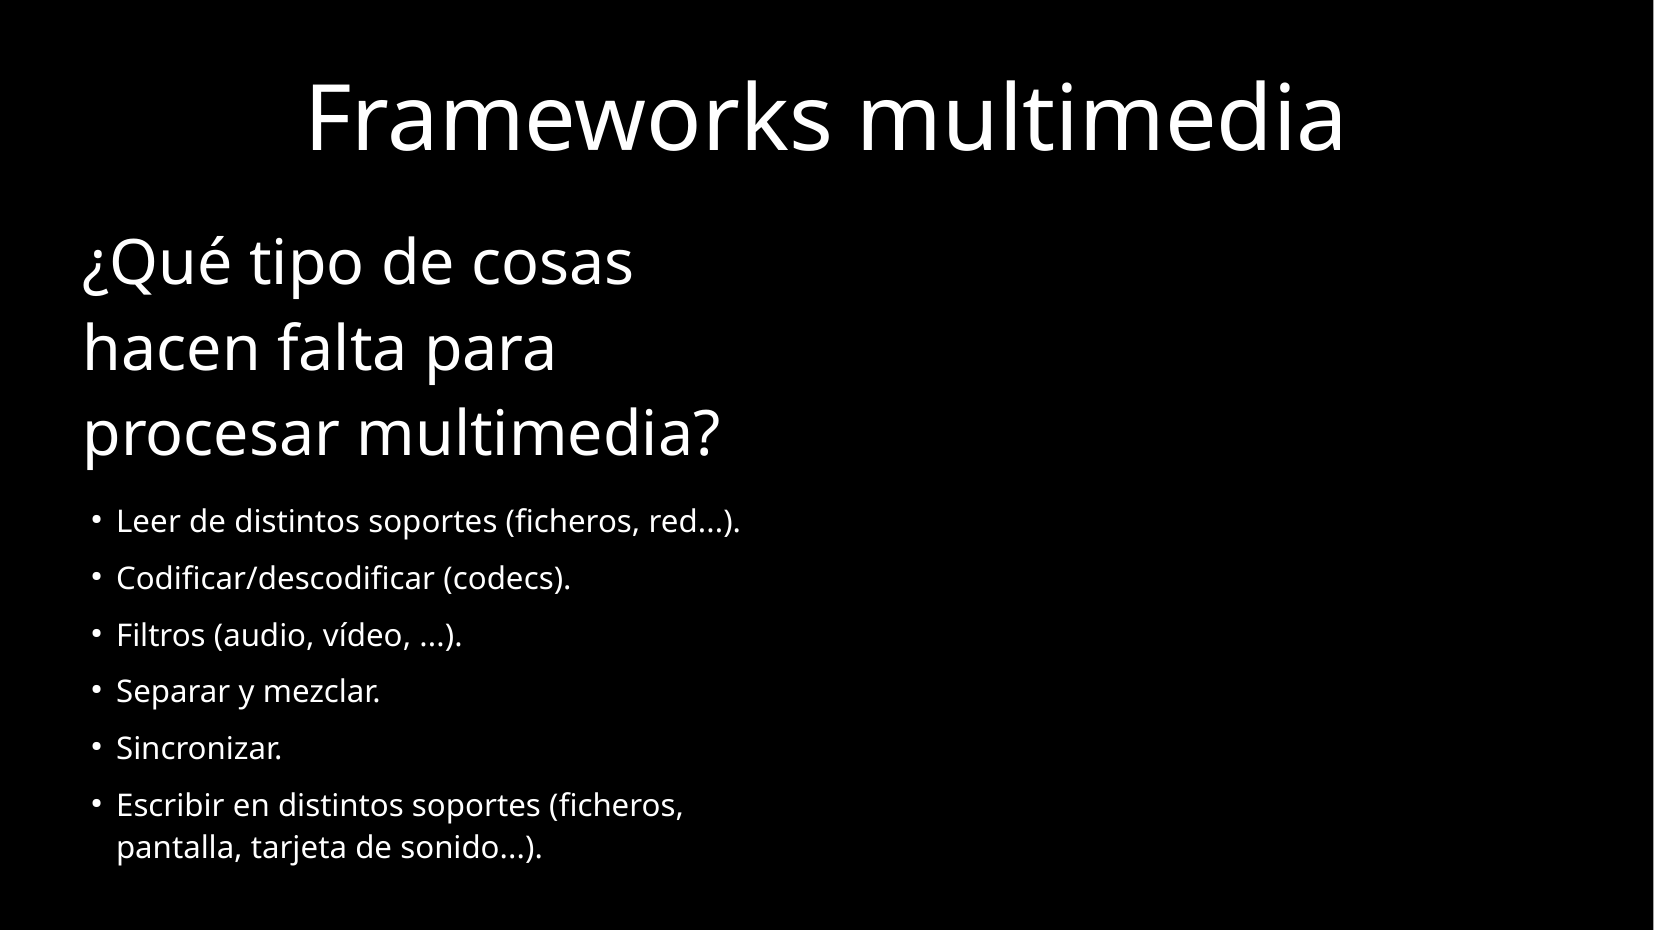

# Frameworks multimedia
¿Qué tipo de cosas hacen falta para procesar multimedia?
Leer de distintos soportes (ficheros, red...).
Codificar/descodificar (codecs).
Filtros (audio, vídeo, ...).
Separar y mezclar.
Sincronizar.
Escribir en distintos soportes (ficheros, pantalla, tarjeta de sonido...).